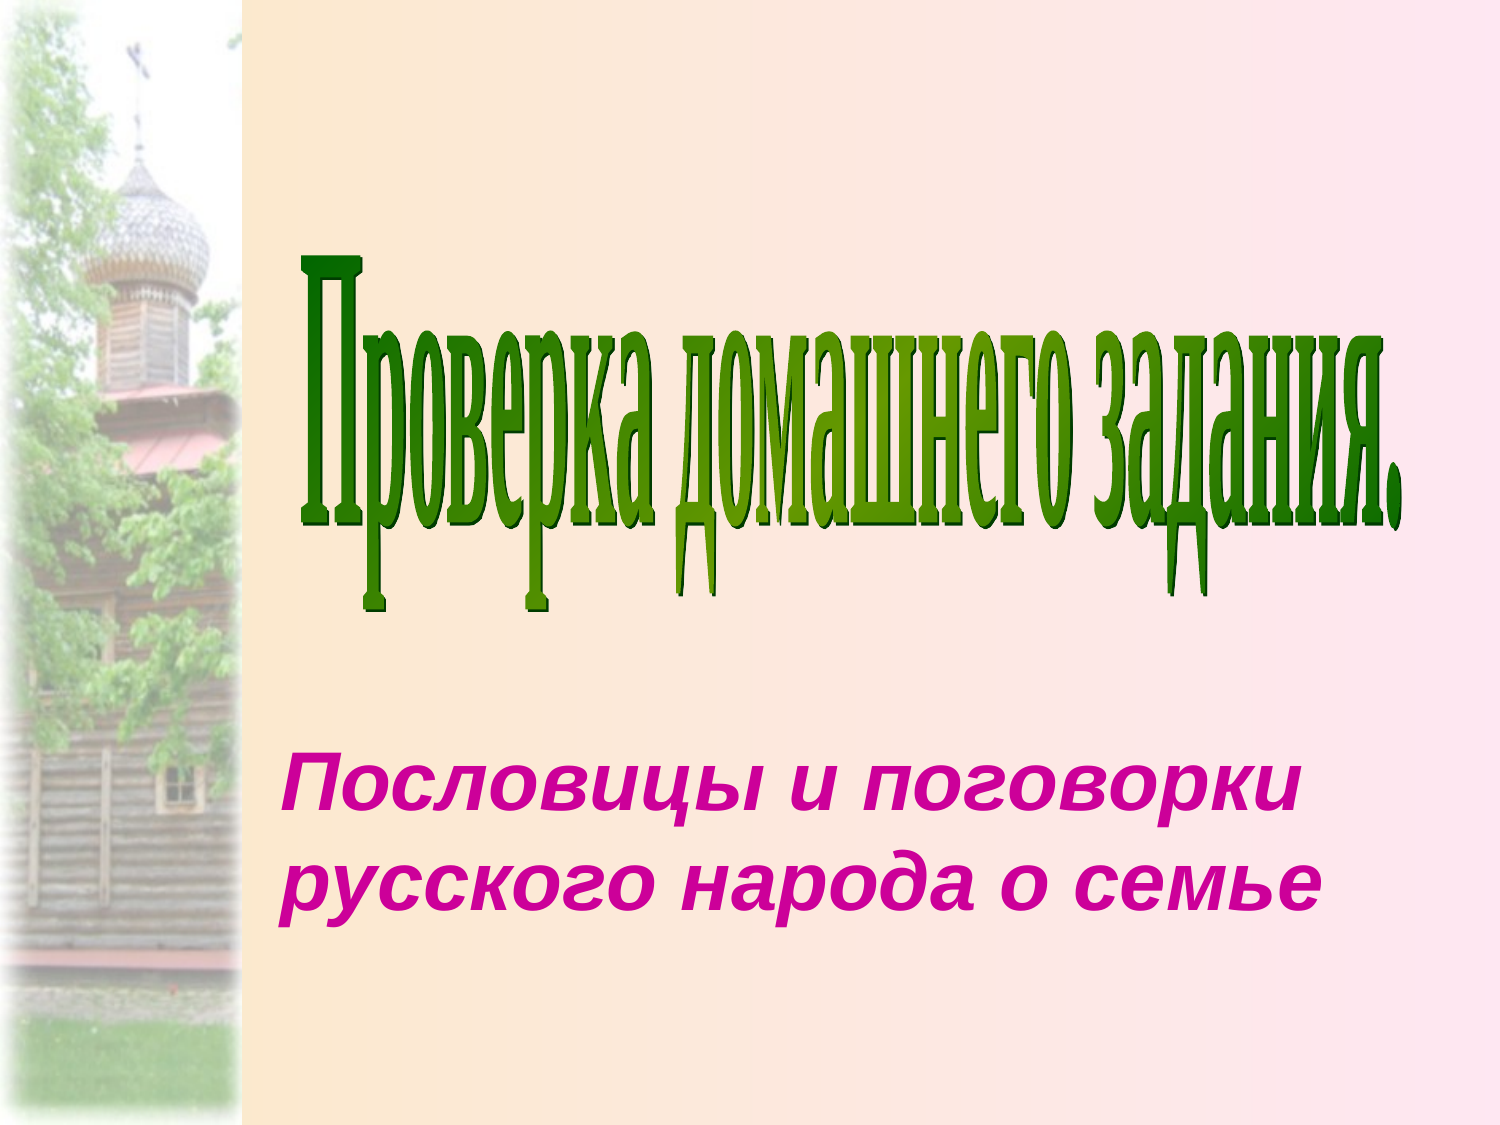

Проверка домашнего задания.
Пословицы и поговорки русского народа о семье